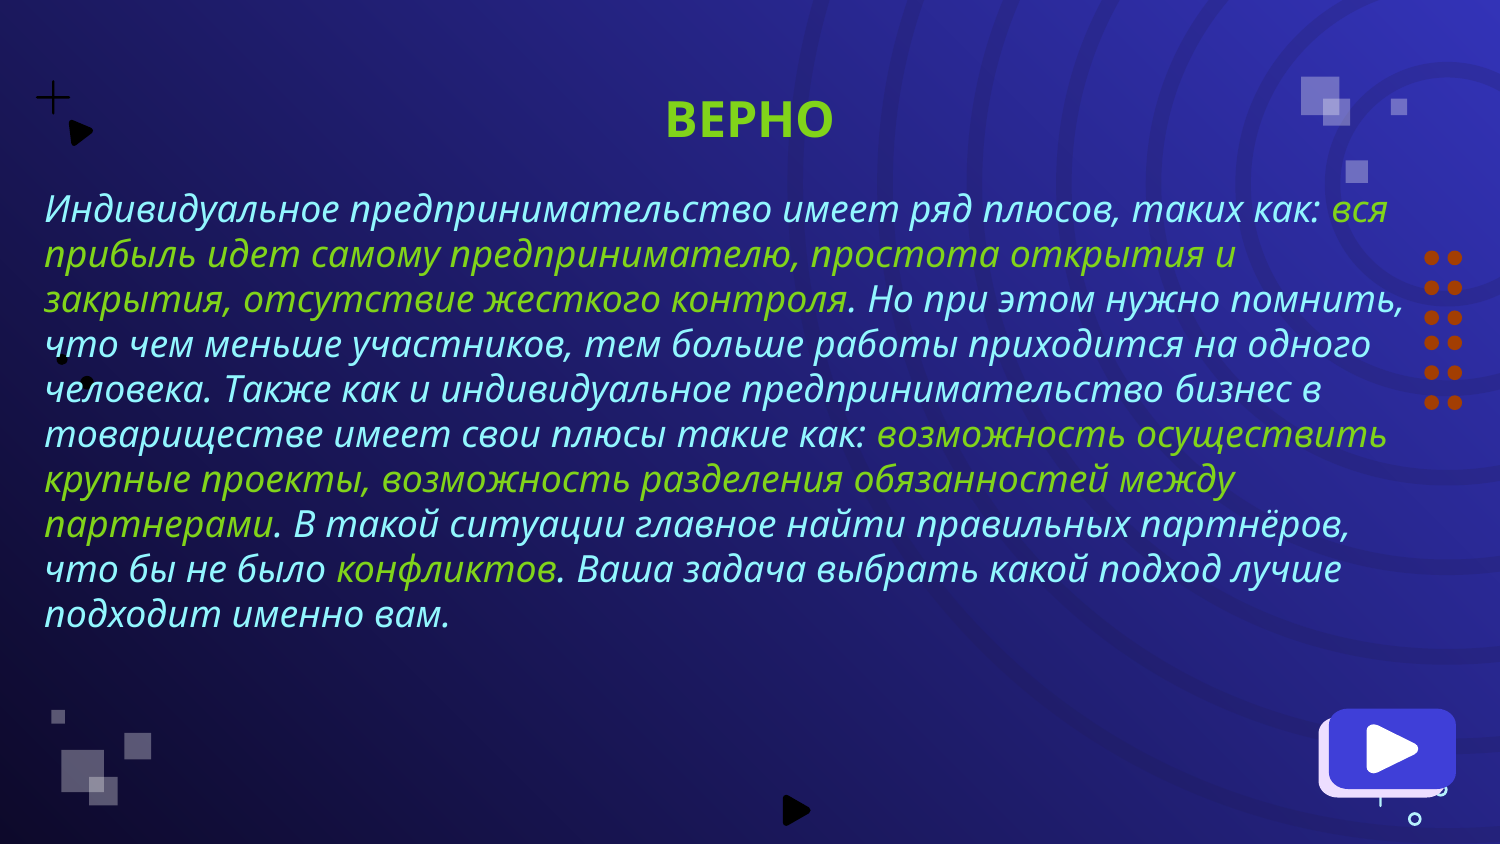

# ВЕРНО
Индивидуальное предпринимательство имеет ряд плюсов, таких как: вся прибыль идет самому предпринимателю, простота открытия и закрытия, отсутствие жесткого контроля. Но при этом нужно помнить, что чем меньше участников, тем больше работы приходится на одного человека. Также как и индивидуальное предпринимательство бизнес в товариществе имеет свои плюсы такие как: возможность осуществить крупные проекты, возможность разделения обязанностей между партнерами. В такой ситуации главное найти правильных партнёров, что бы не было конфликтов. Ваша задача выбрать какой подход лучше подходит именно вам.